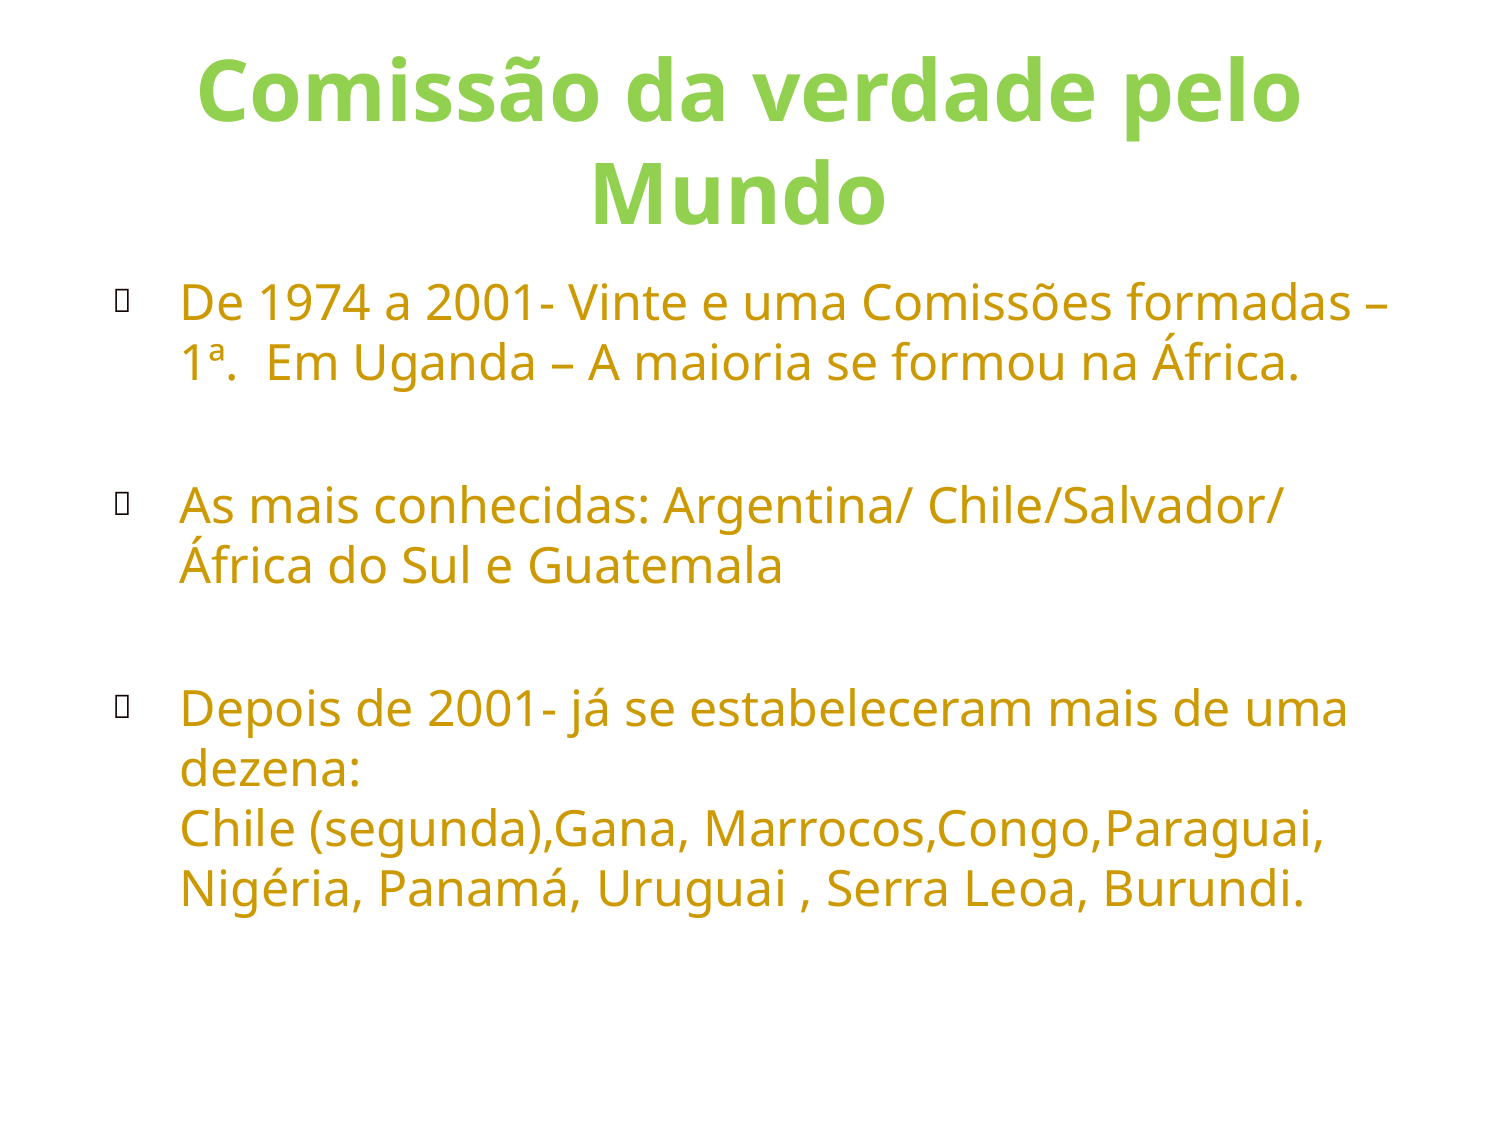

# Comissão da verdade pelo Mundo
De 1974 a 2001- Vinte e uma Comissões formadas –
1ª. Em Uganda – A maioria se formou na África.
As mais conhecidas: Argentina/ Chile/Salvador/ África do Sul e Guatemala
Depois de 2001- já se estabeleceram mais de uma dezena:
Chile (segunda),Gana, Marrocos,Congo,Paraguai, Nigéria, Panamá, Uruguai , Serra Leoa, Burundi.